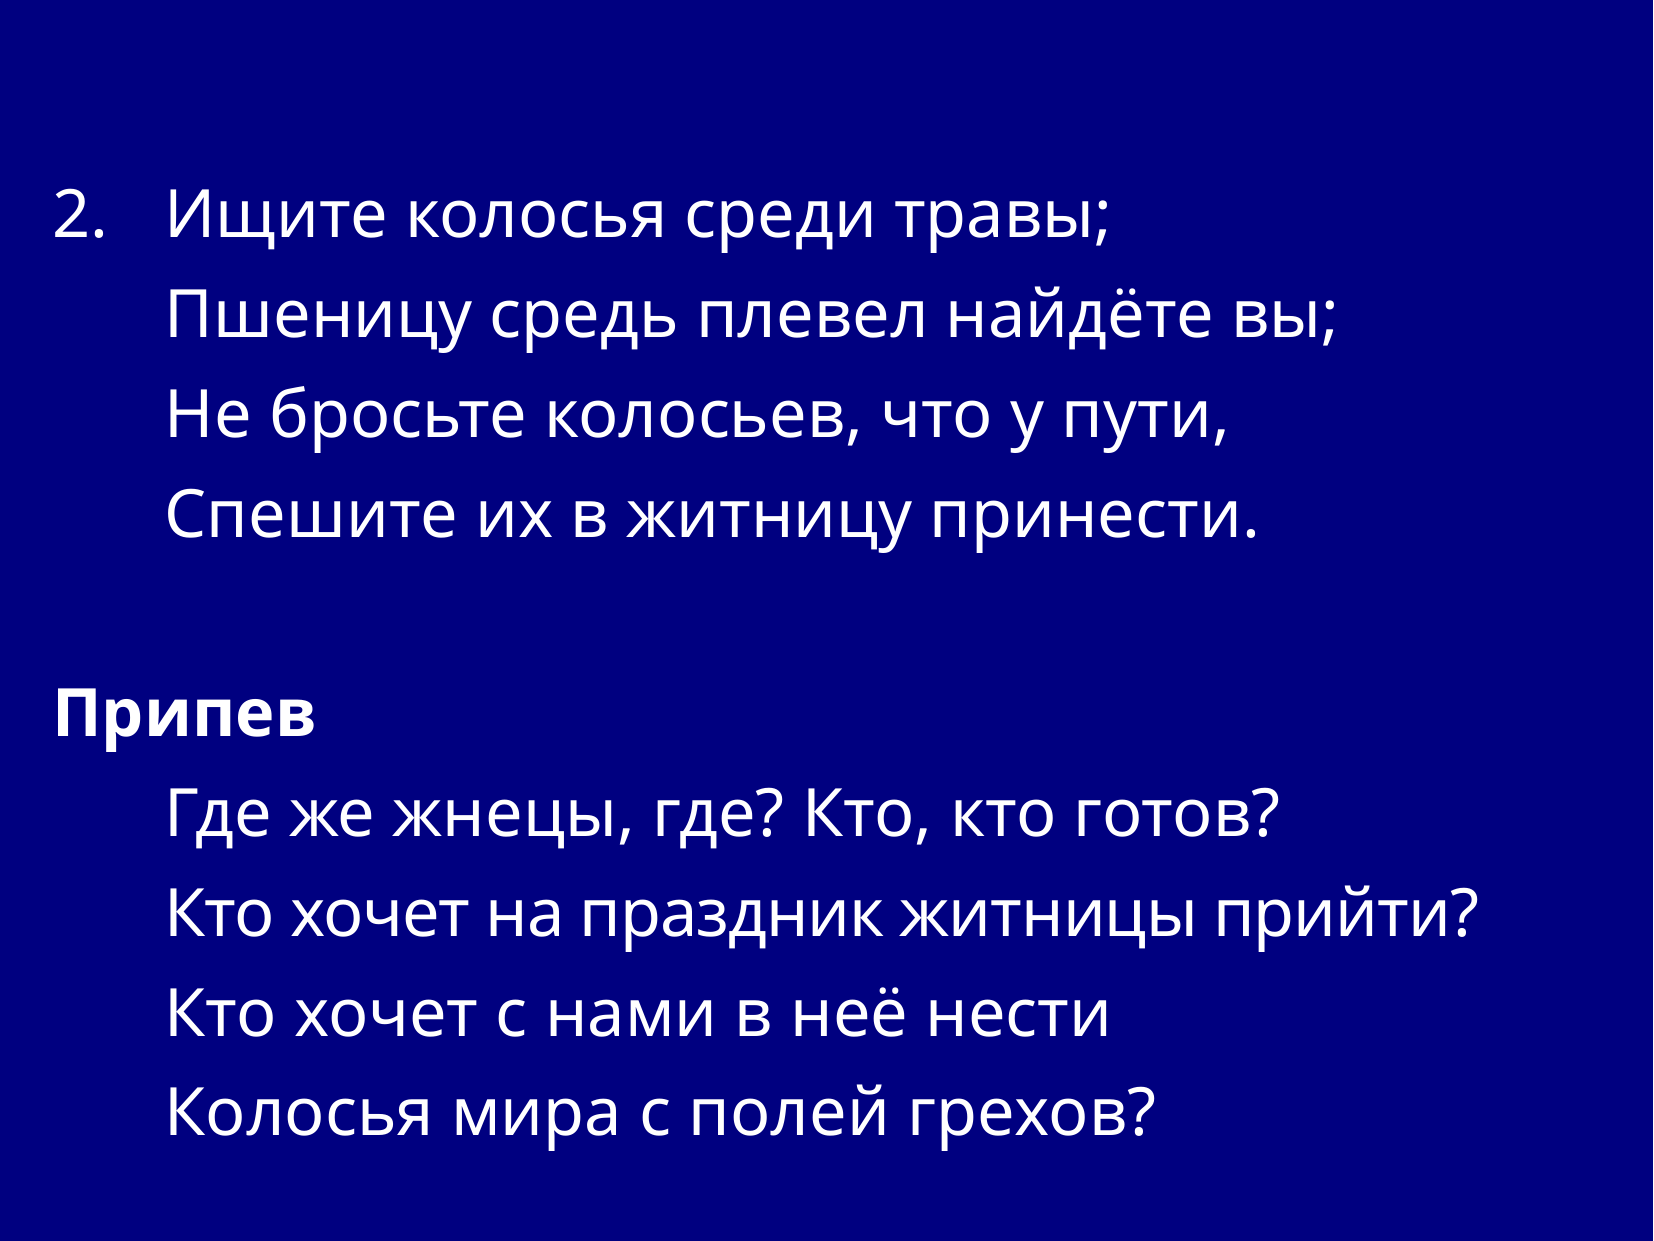

2.	Ищите колосья среди травы;
	Пшеницу средь плевел найдёте вы;
	Не бросьте колосьев, что у пути,
	Спешите их в житницу принести.
Припев
	Где же жнецы, где? Кто, кто готов?
	Кто хочет на праздник житницы прийти?
	Кто хочет с нами в неё нести
	Колосья мира с полей грехов?